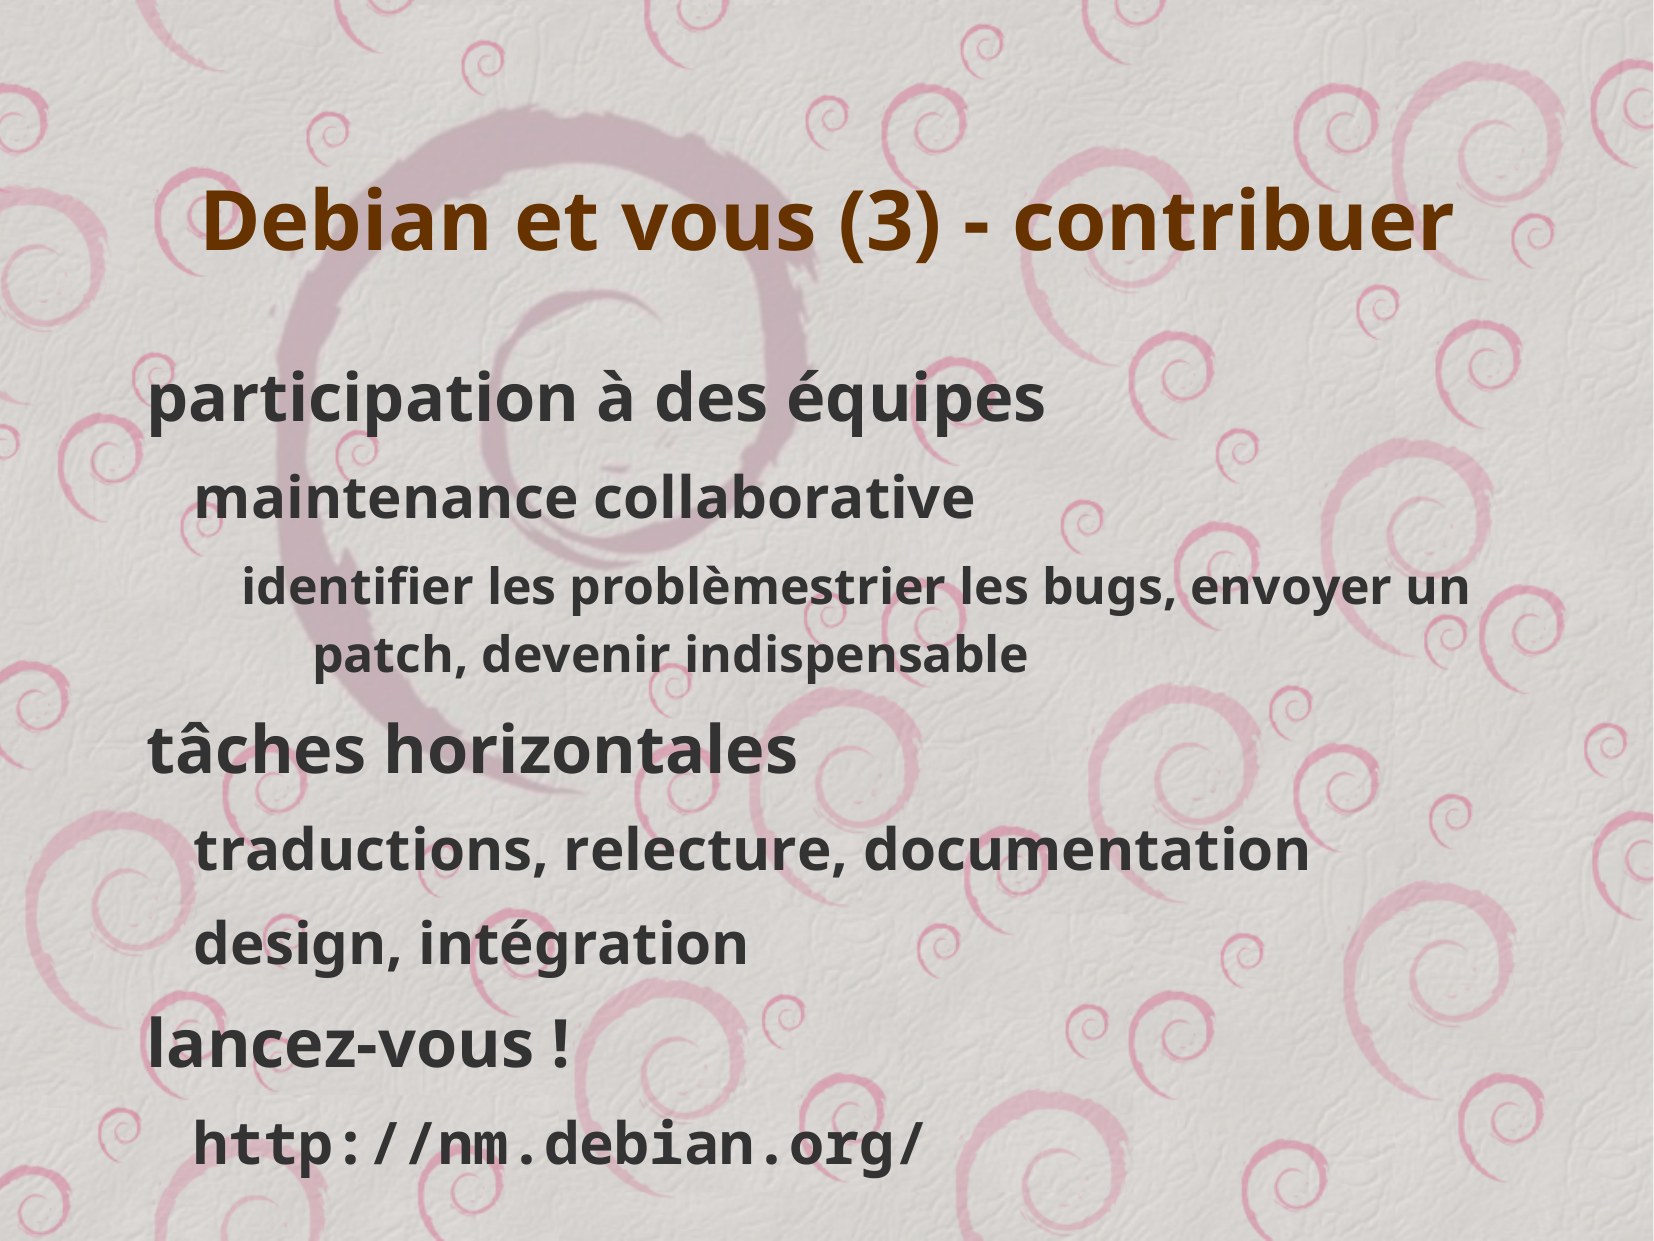

# Debian et vous (3) - contribuer
participation à des équipes
maintenance collaborative
identifier les problèmestrier les bugs, envoyer un patch, devenir indispensable
tâches horizontales
traductions, relecture, documentation
design, intégration
lancez-vous !
http://nm.debian.org/